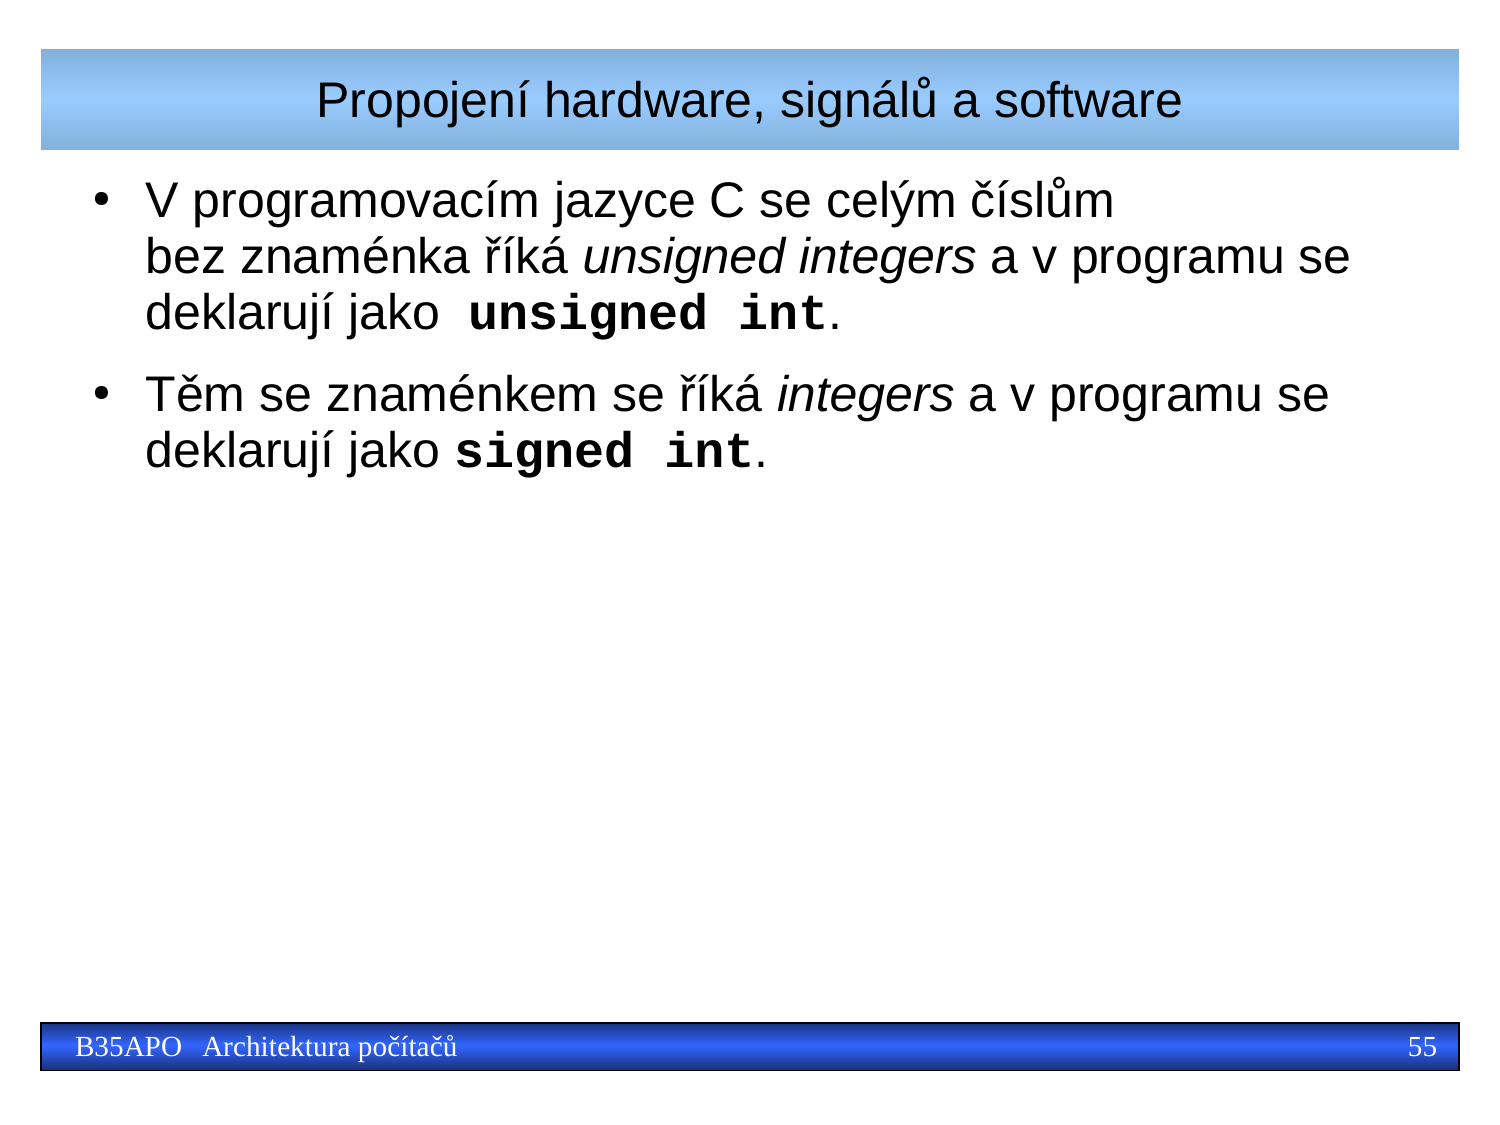

# Propojení hardware, signálů a software
V programovacím jazyce C se celým číslům bez znaménka říká unsigned integers a v programu se deklarují jako unsigned int.
Těm se znaménkem se říká integers a v programu se deklarují jako signed int.
B35APO Architektura počítačů
55